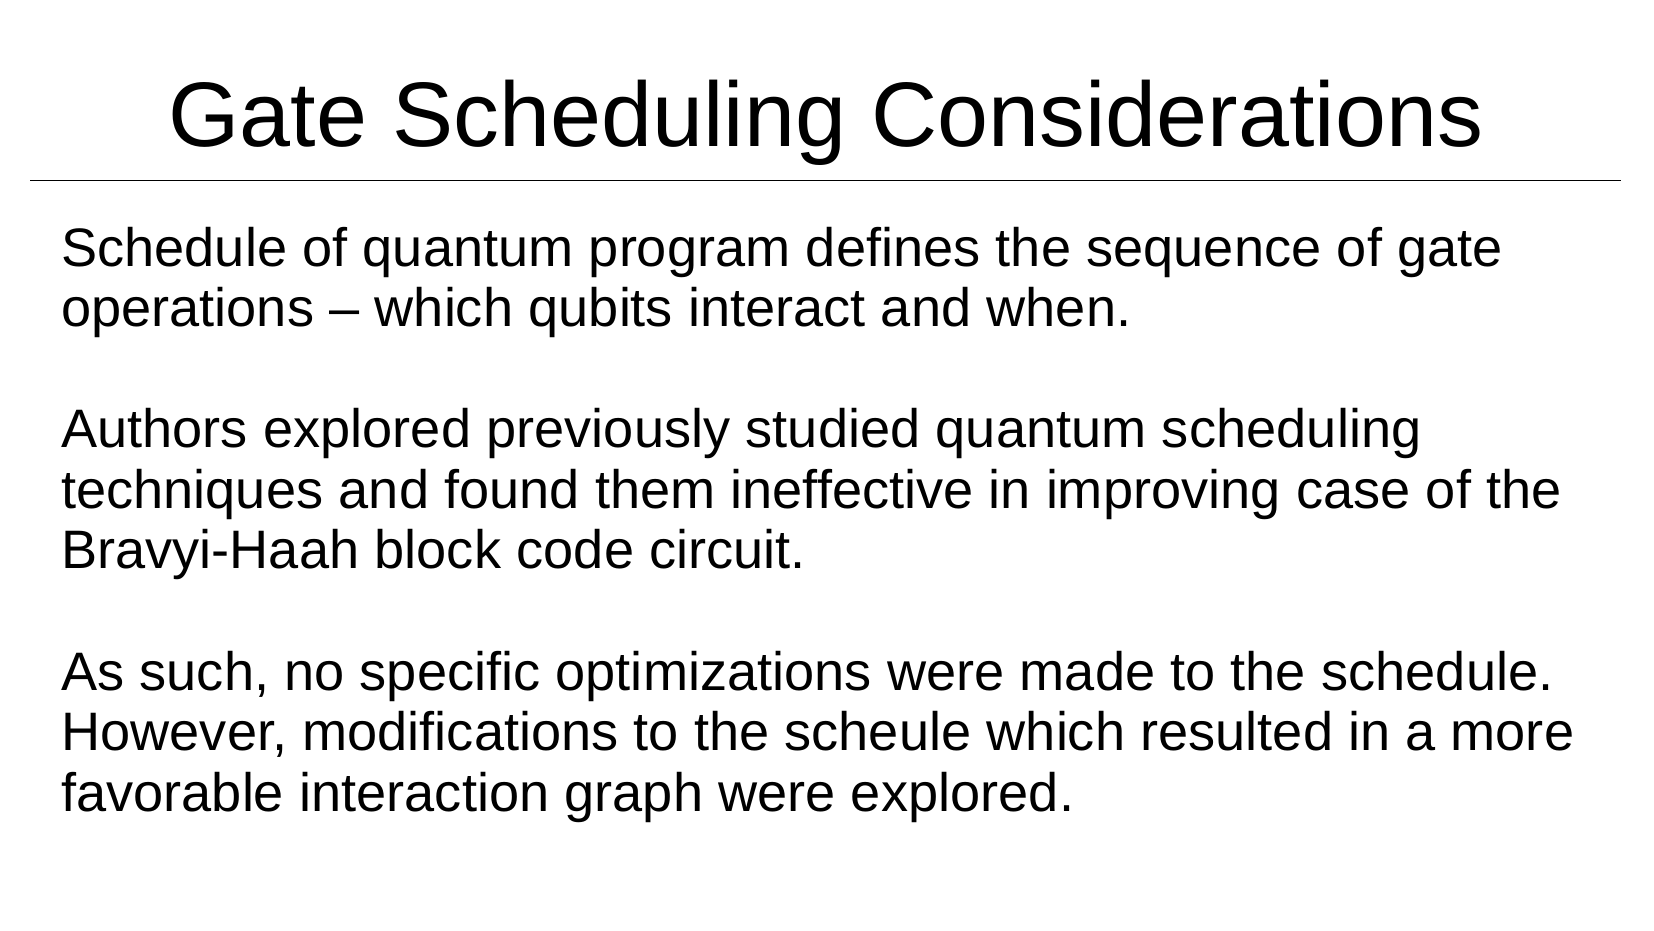

# Gate Scheduling Considerations
Schedule of quantum program defines the sequence of gate operations – which qubits interact and when.
Authors explored previously studied quantum scheduling techniques and found them ineffective in improving case of the Bravyi-Haah block code circuit.
As such, no specific optimizations were made to the schedule. However, modifications to the scheule which resulted in a more favorable interaction graph were explored.